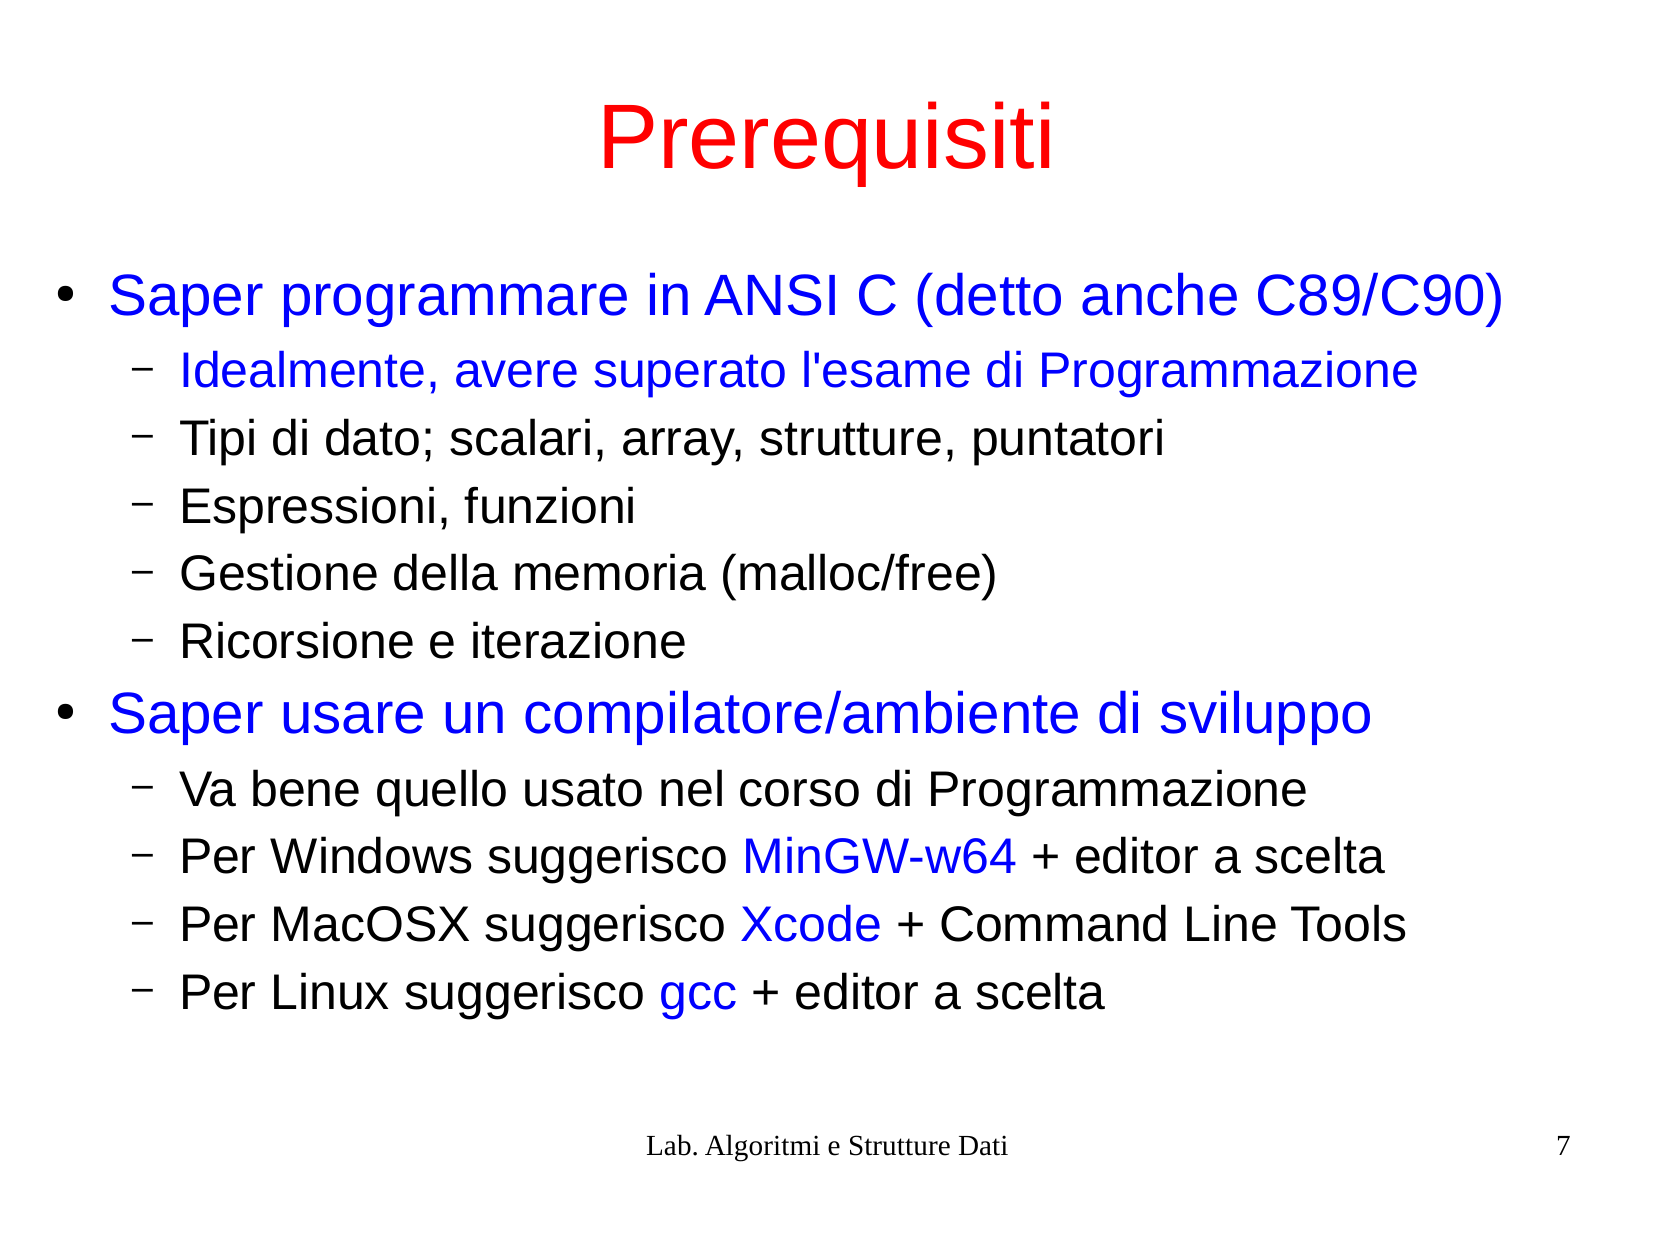

# Prerequisiti
Saper programmare in ANSI C (detto anche C89/C90)
Idealmente, avere superato l'esame di Programmazione
Tipi di dato; scalari, array, strutture, puntatori
Espressioni, funzioni
Gestione della memoria (malloc/free)
Ricorsione e iterazione
Saper usare un compilatore/ambiente di sviluppo
Va bene quello usato nel corso di Programmazione
Per Windows suggerisco MinGW-w64 + editor a scelta
Per MacOSX suggerisco Xcode + Command Line Tools
Per Linux suggerisco gcc + editor a scelta
Lab. Algoritmi e Strutture Dati
7